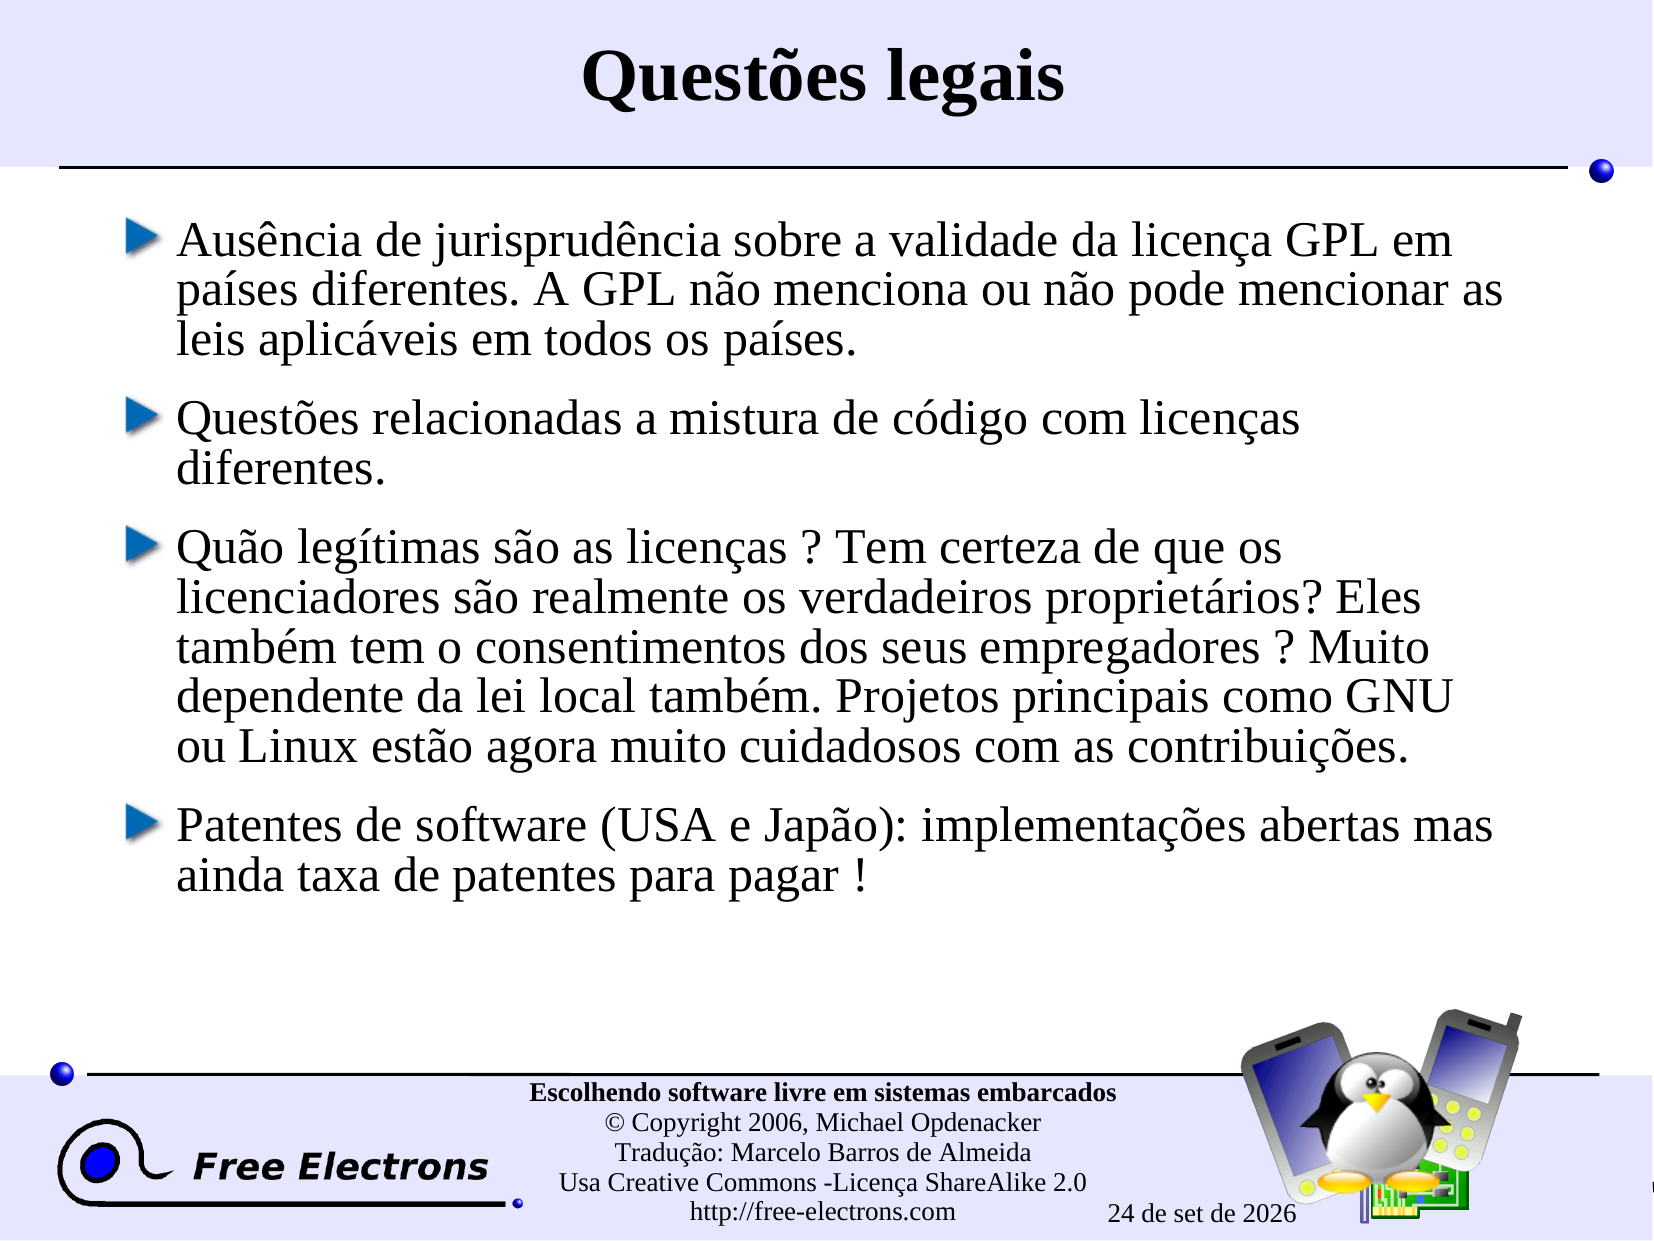

# Questões legais
Ausência de jurisprudência sobre a validade da licença GPL em países diferentes. A GPL não menciona ou não pode mencionar as leis aplicáveis em todos os países.
Questões relacionadas a mistura de código com licenças diferentes.
Quão legítimas são as licenças ? Tem certeza de que os licenciadores são realmente os verdadeiros proprietários? Eles também tem o consentimentos dos seus empregadores ? Muito dependente da lei local também. Projetos principais como GNU ou Linux estão agora muito cuidadosos com as contribuições.
Patentes de software (USA e Japão): implementações abertas mas ainda taxa de patentes para pagar !